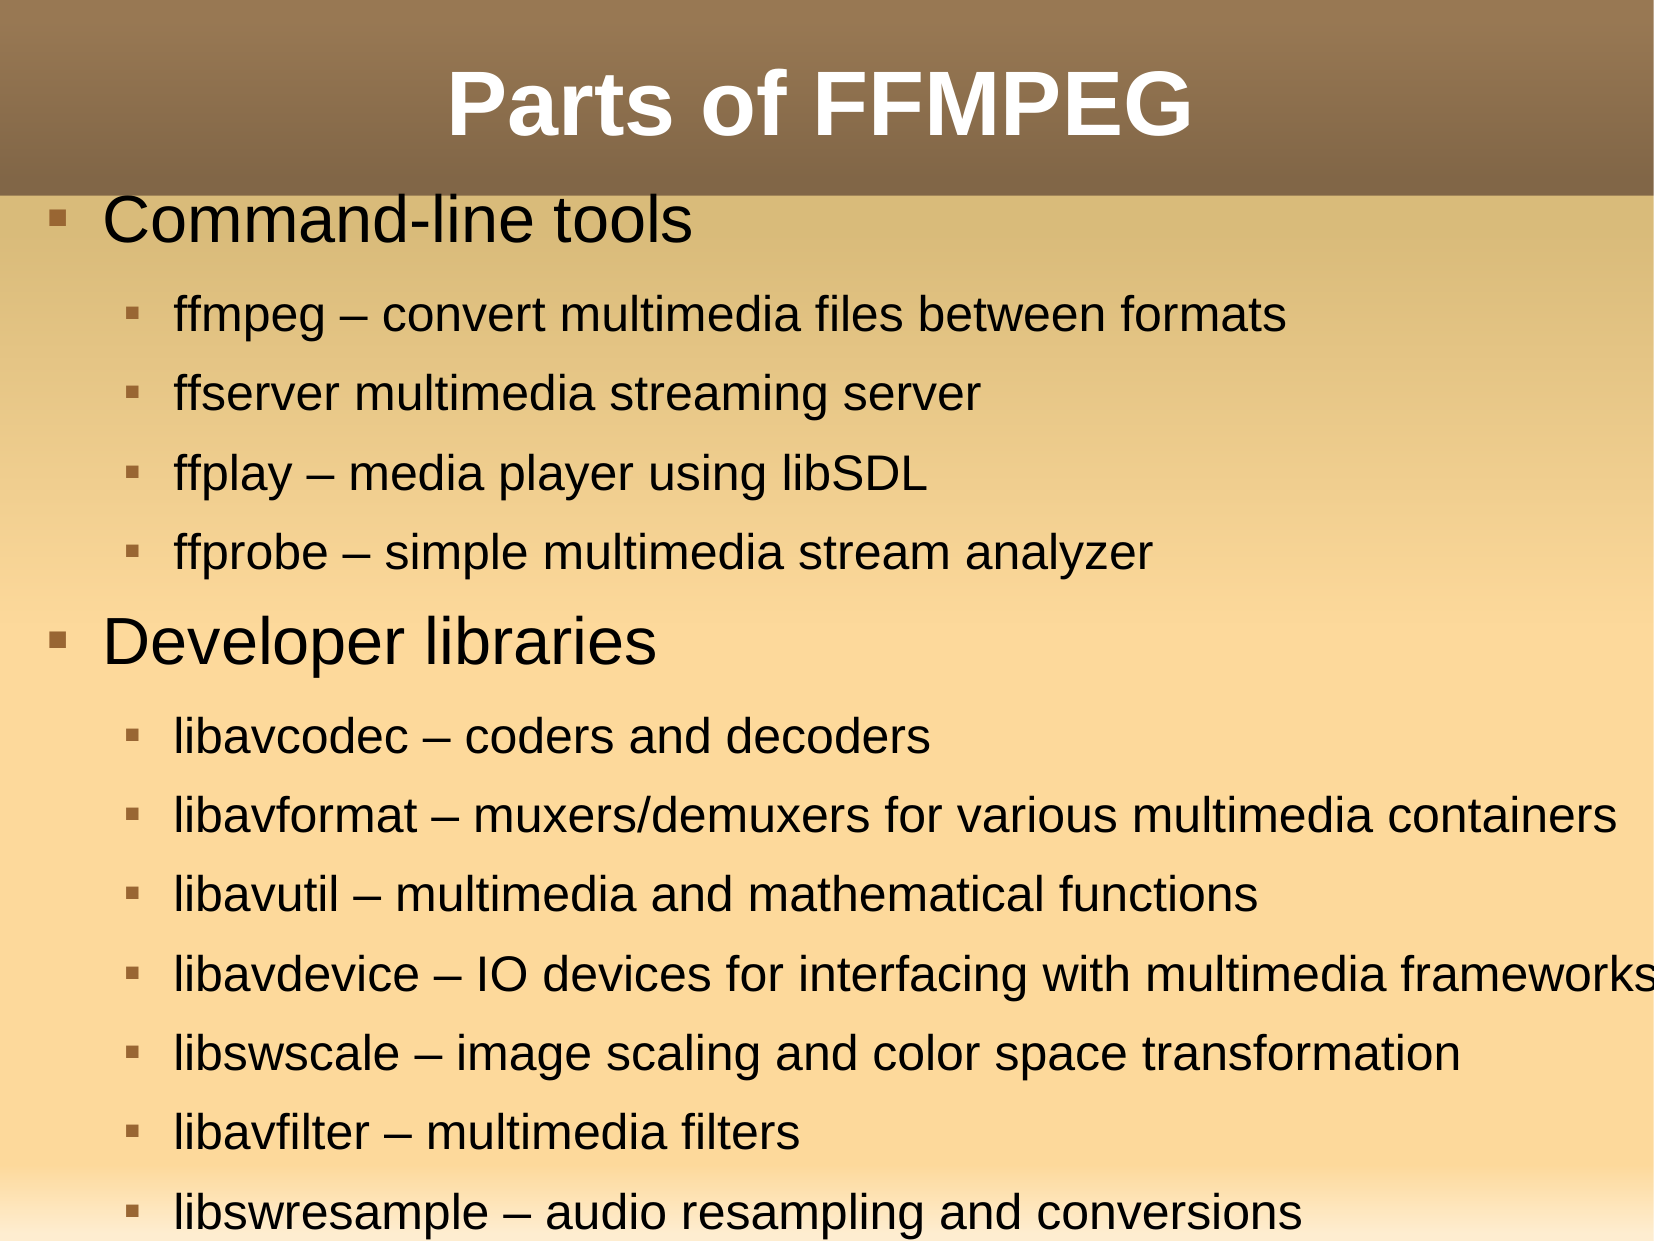

# Parts of FFMPEG
Command-line tools
ffmpeg – convert multimedia files between formats
ffserver multimedia streaming server
ffplay – media player using libSDL
ffprobe – simple multimedia stream analyzer
Developer libraries
libavcodec – coders and decoders
libavformat – muxers/demuxers for various multimedia containers
libavutil – multimedia and mathematical functions
libavdevice – IO devices for interfacing with multimedia frameworks
libswscale – image scaling and color space transformation
libavfilter – multimedia filters
libswresample – audio resampling and conversions